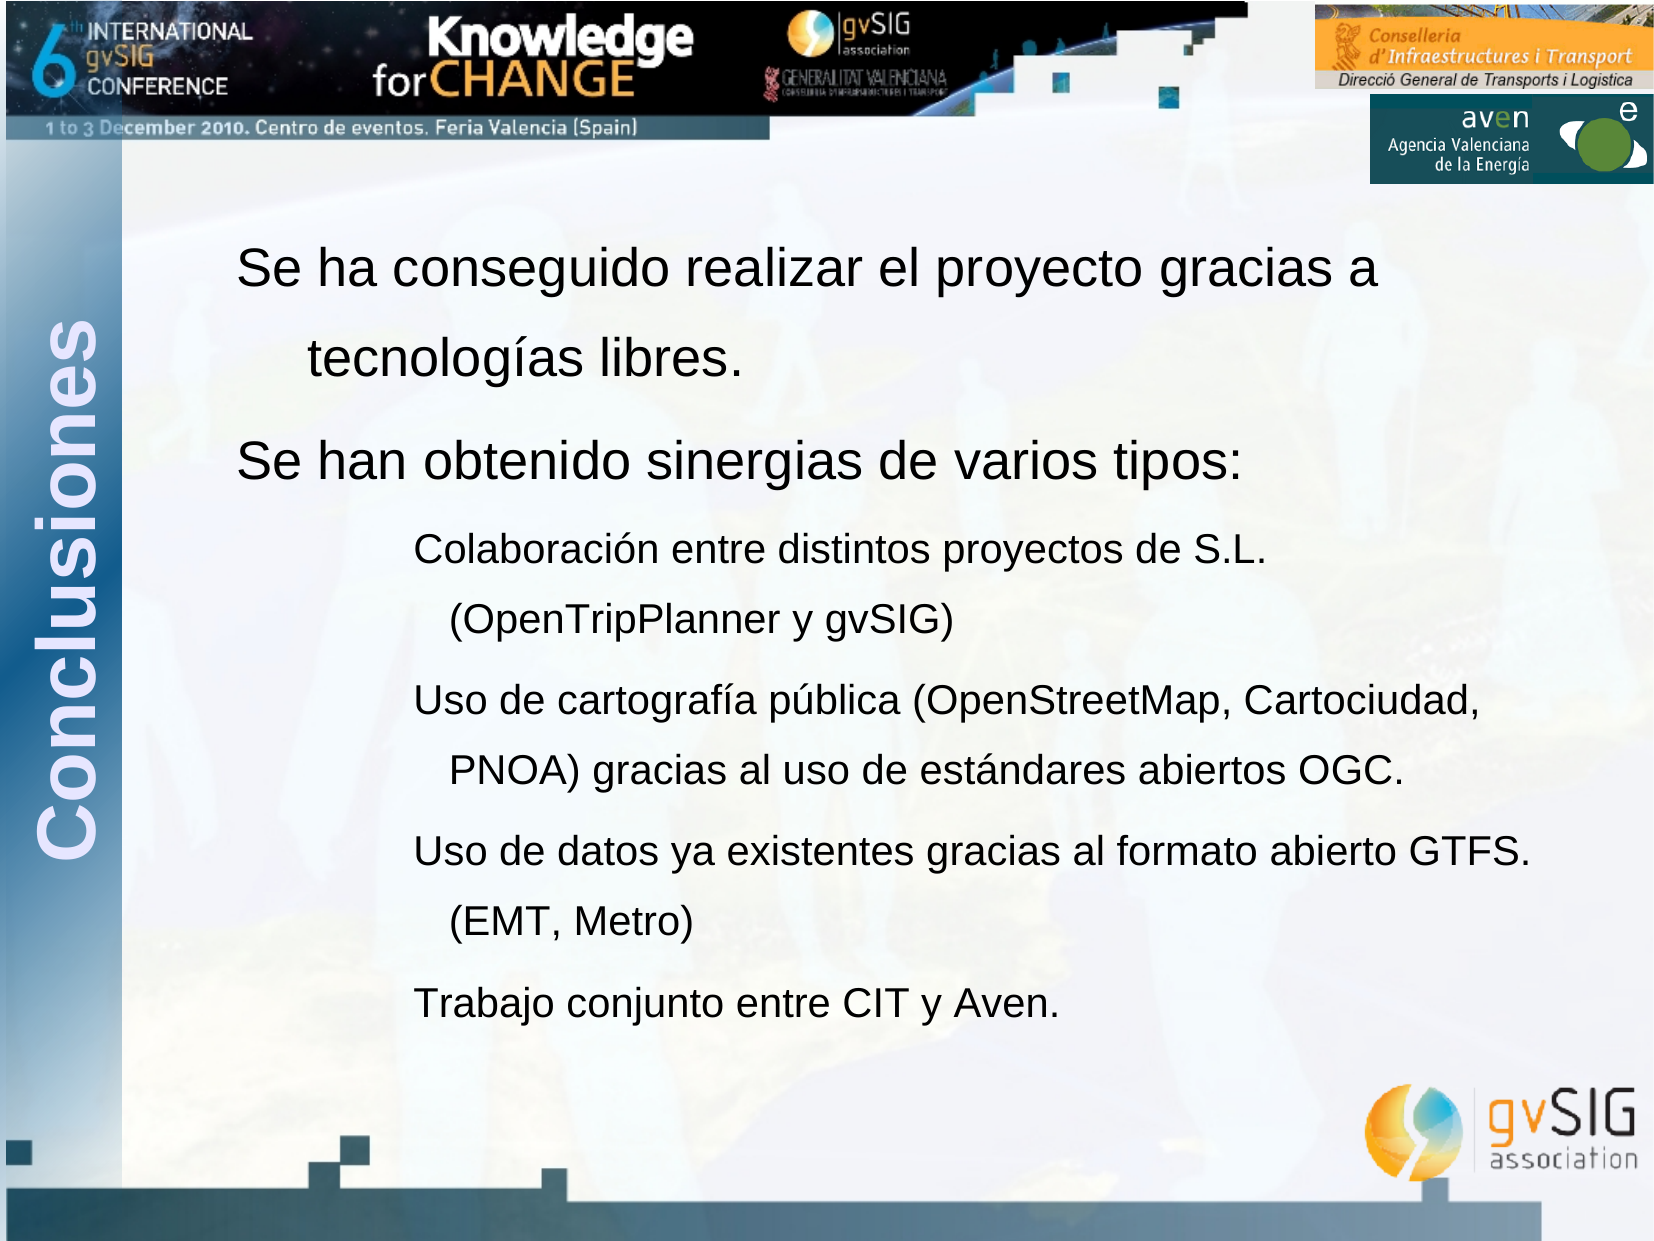

Se ha conseguido realizar el proyecto gracias a tecnologías libres.
Se han obtenido sinergias de varios tipos:
Colaboración entre distintos proyectos de S.L.(OpenTripPlanner y gvSIG)
Uso de cartografía pública (OpenStreetMap, Cartociudad, PNOA) gracias al uso de estándares abiertos OGC.
Uso de datos ya existentes gracias al formato abierto GTFS. (EMT, Metro)
Trabajo conjunto entre CIT y Aven.
# Conclusiones